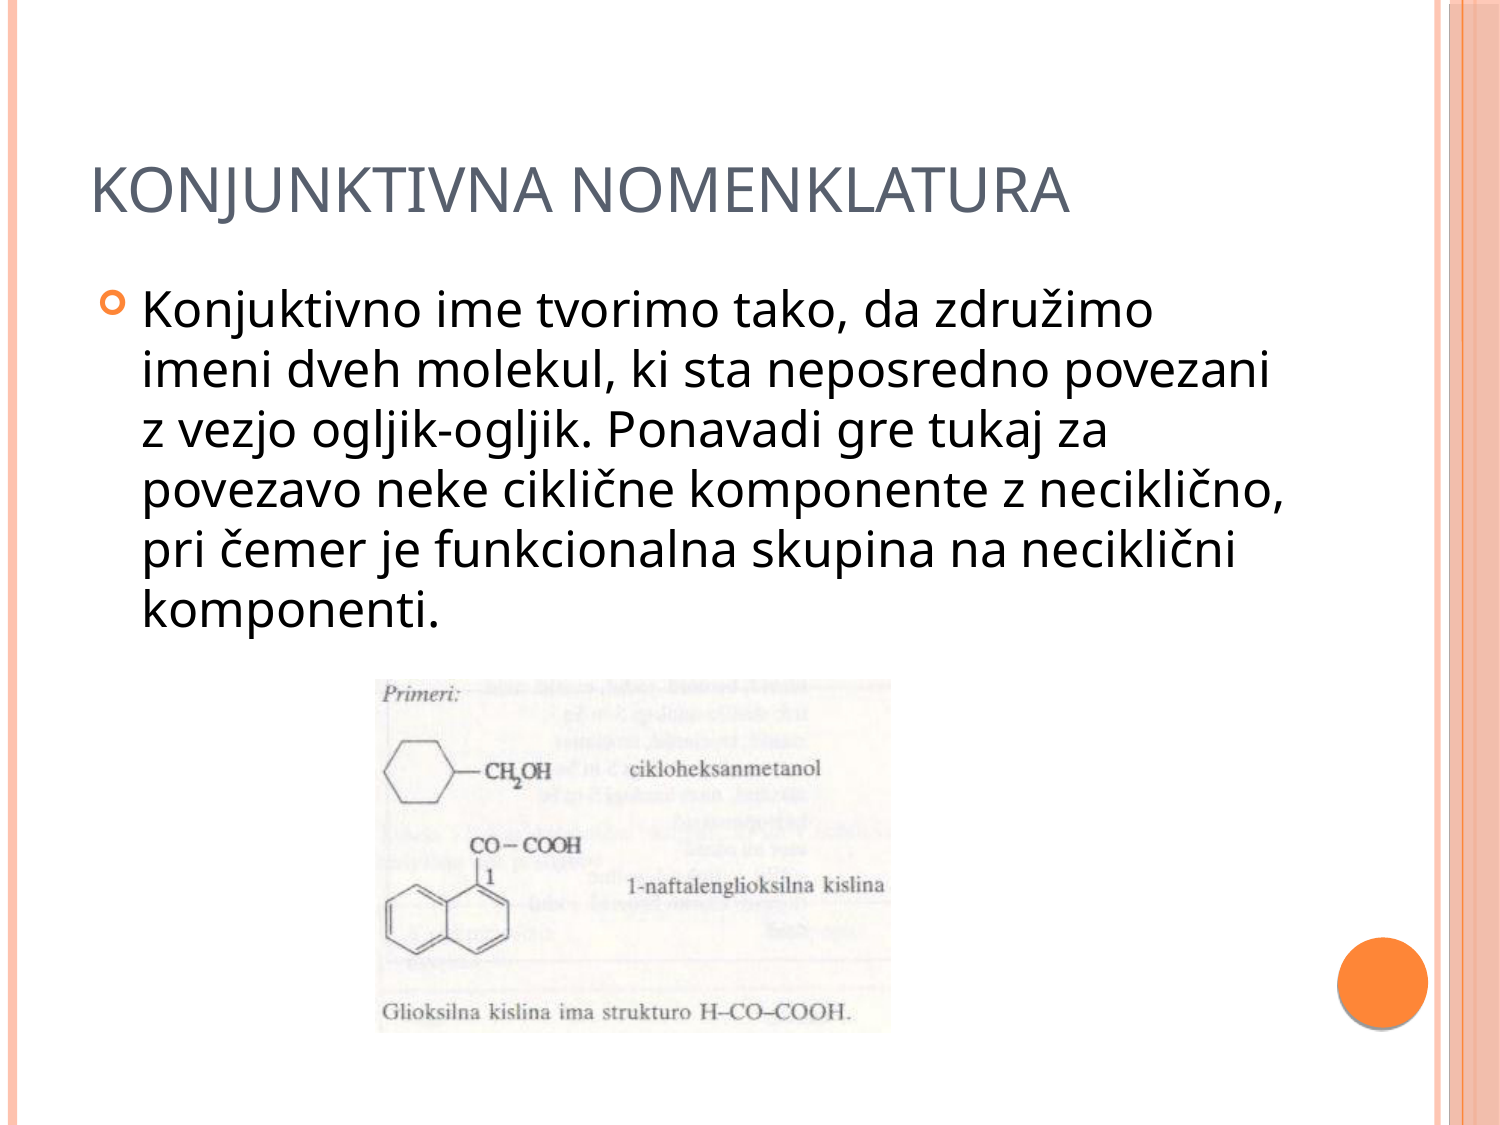

# Konjunktivna nomenklatura
Konjuktivno ime tvorimo tako, da združimo imeni dveh molekul, ki sta neposredno povezani z vezjo ogljik-ogljik. Ponavadi gre tukaj za povezavo neke ciklične komponente z neciklično, pri čemer je funkcionalna skupina na neciklični komponenti.